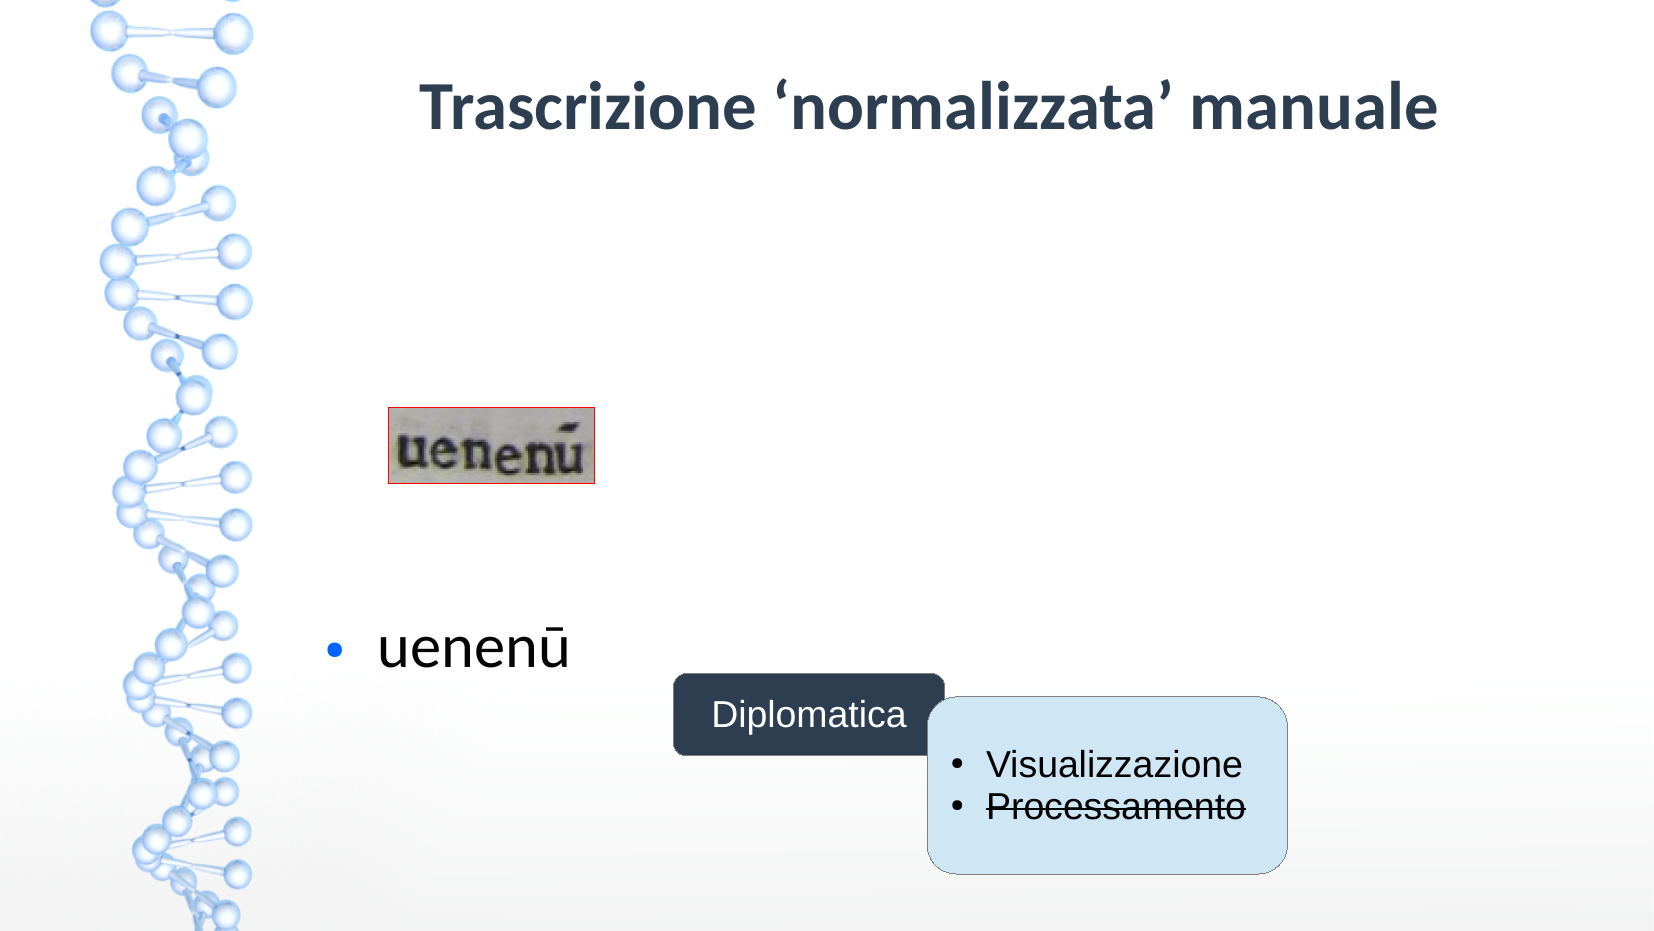

# Trascrizione ‘normalizzata’ manuale
uenenū
Diplomatica
Visualizzazione
Processamento